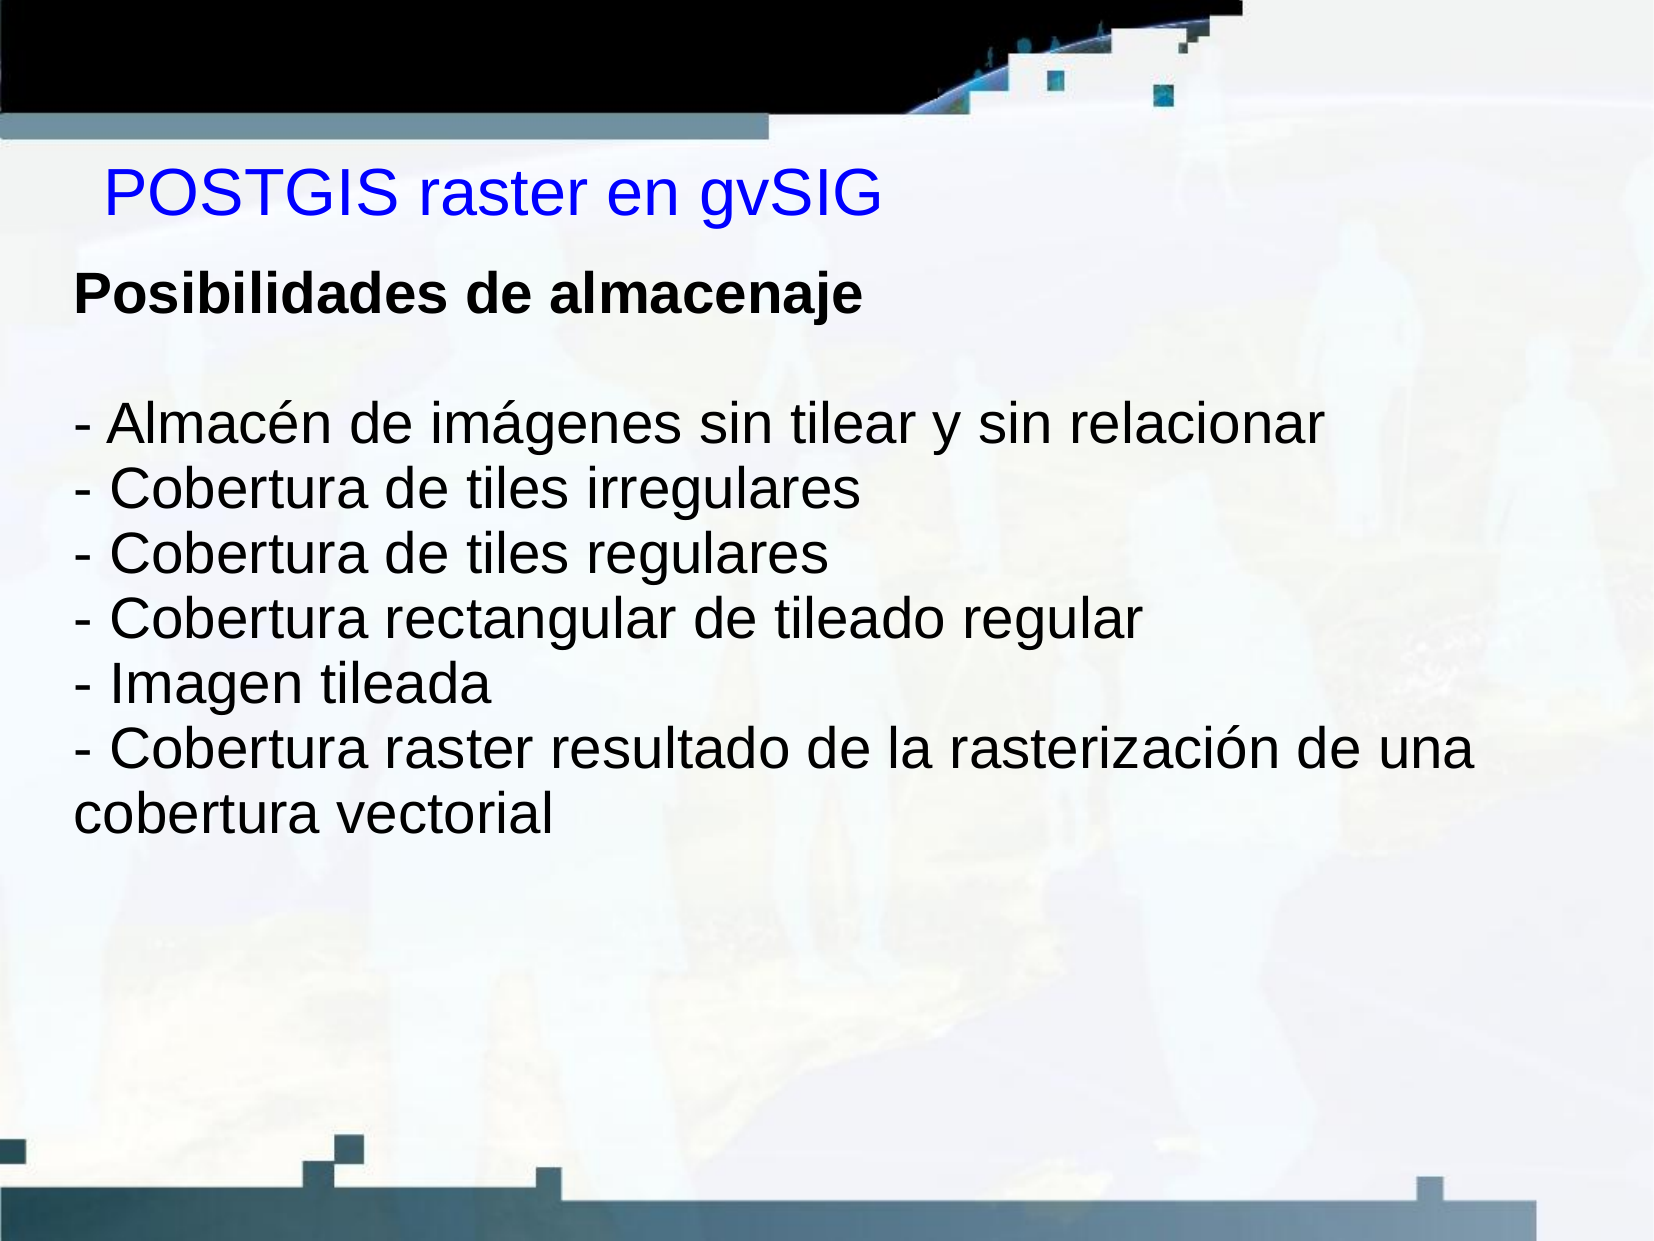

POSTGIS raster en gvSIG
Posibilidades de almacenaje
- Almacén de imágenes sin tilear y sin relacionar
- Cobertura de tiles irregulares
- Cobertura de tiles regulares
- Cobertura rectangular de tileado regular
- Imagen tileada
- Cobertura raster resultado de la rasterización de una cobertura vectorial